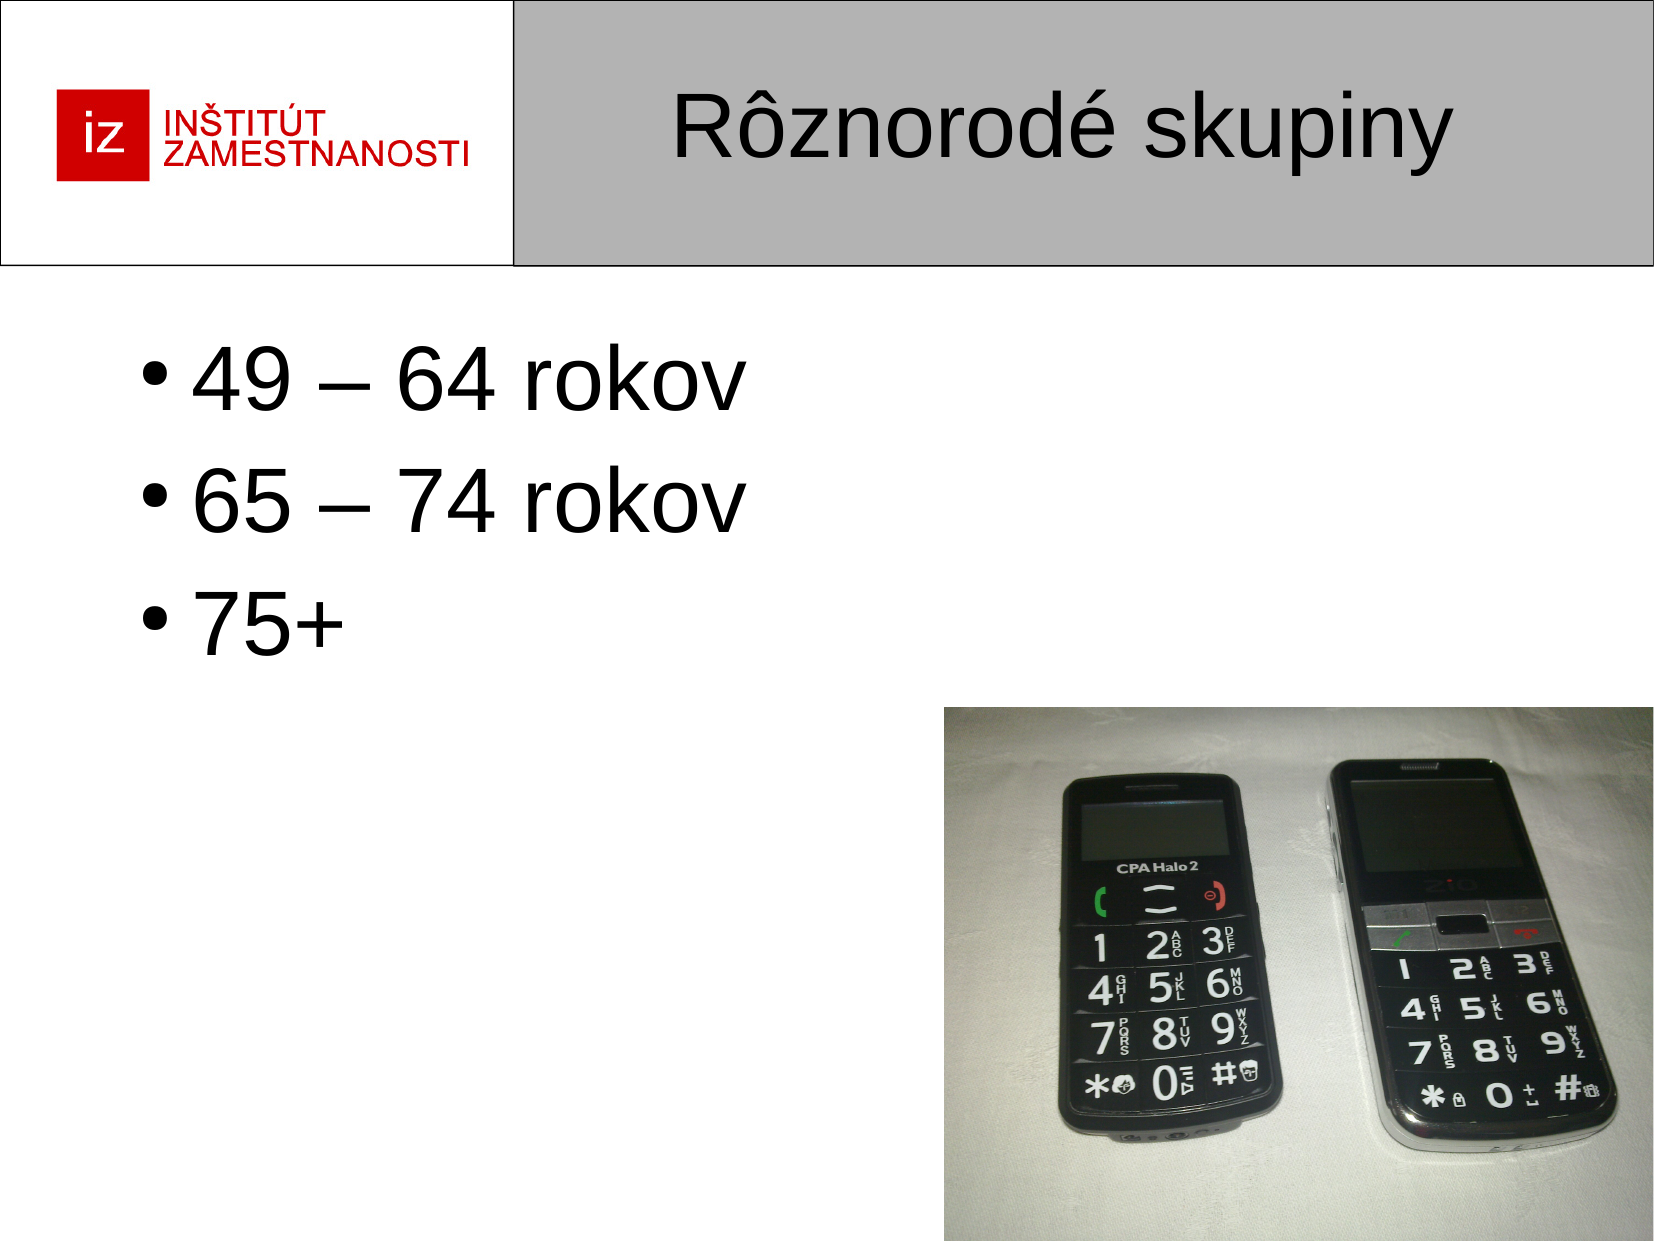

# Rôznorodé skupiny
49 – 64 rokov
65 – 74 rokov
75+